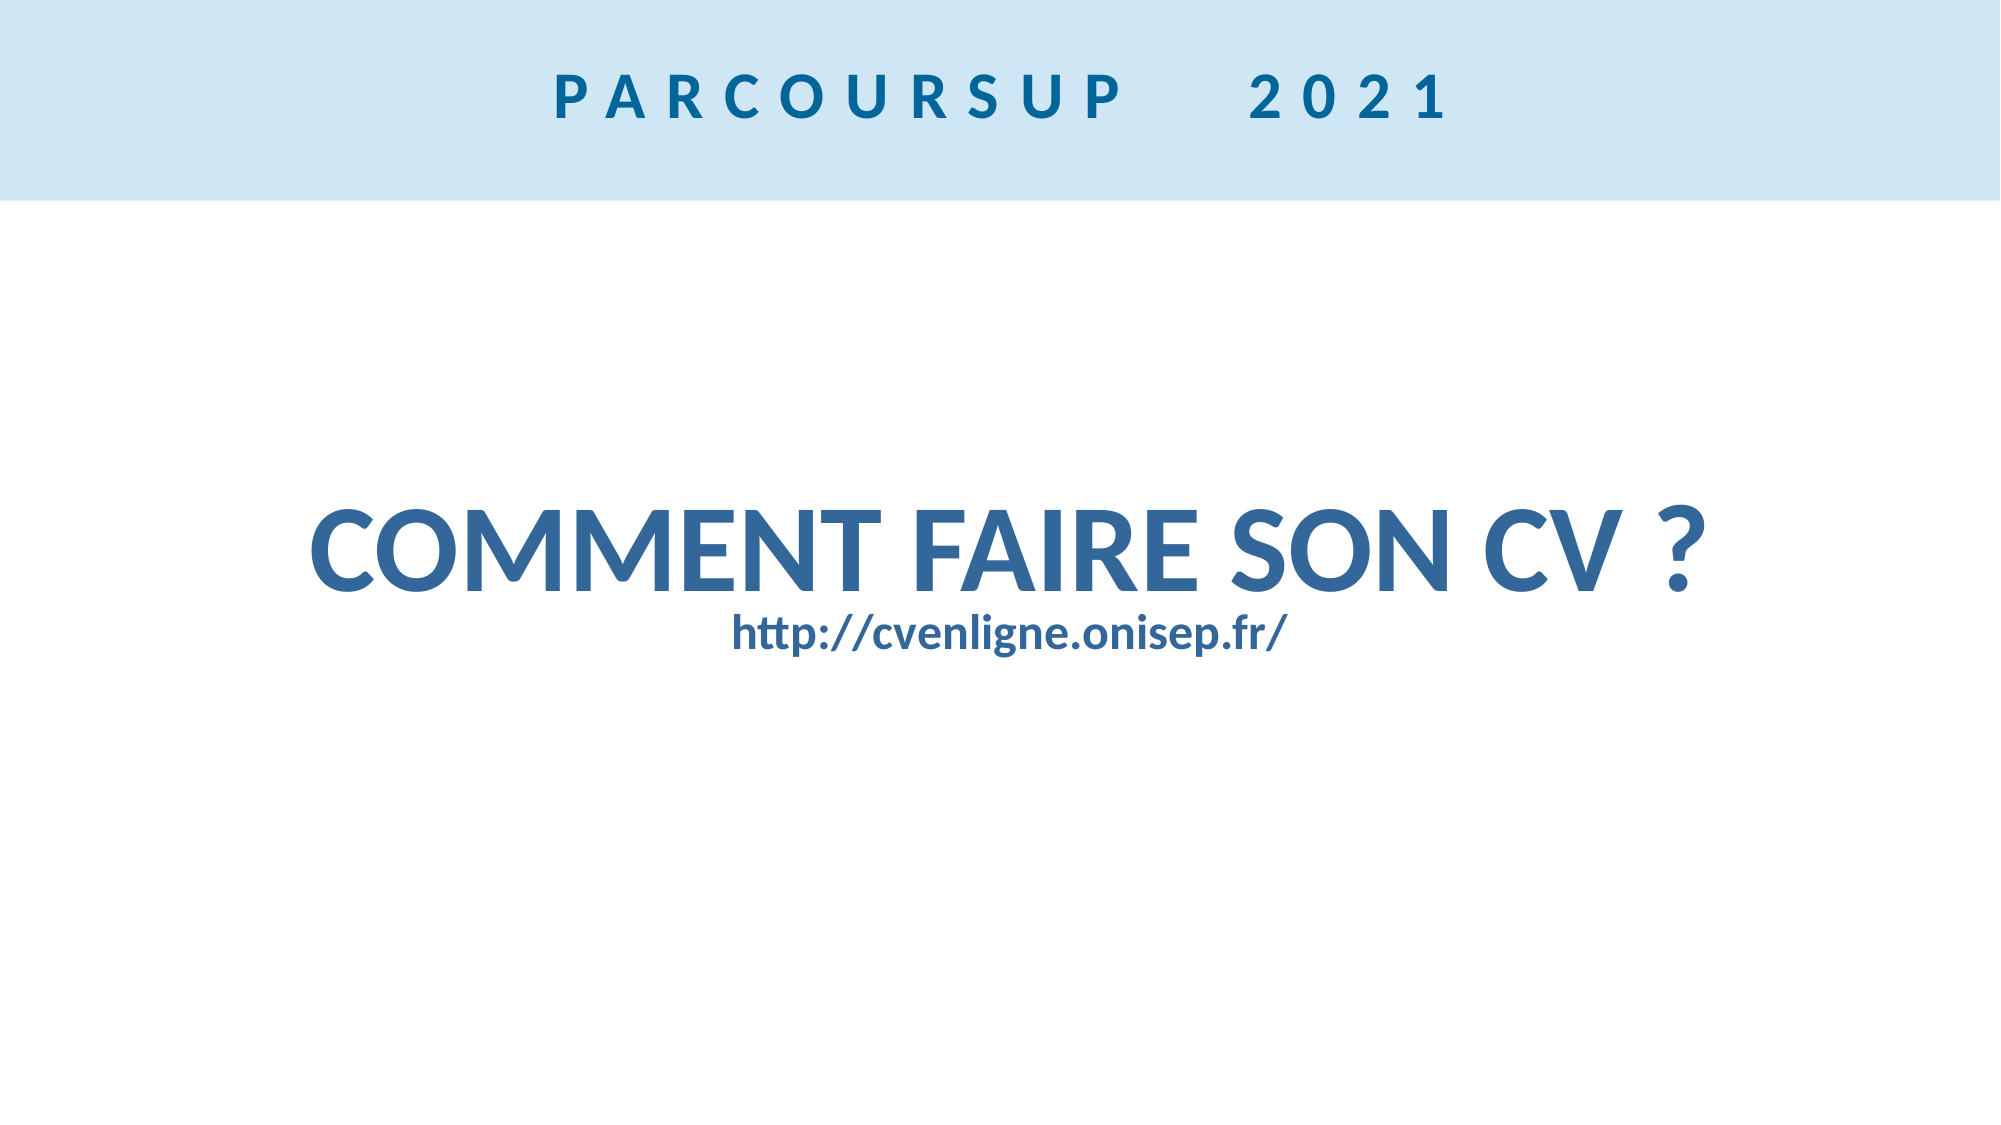

# PARCOURSUP 2021
COMMENT FAIRE SON CV ?
http://cvenligne.onisep.fr/